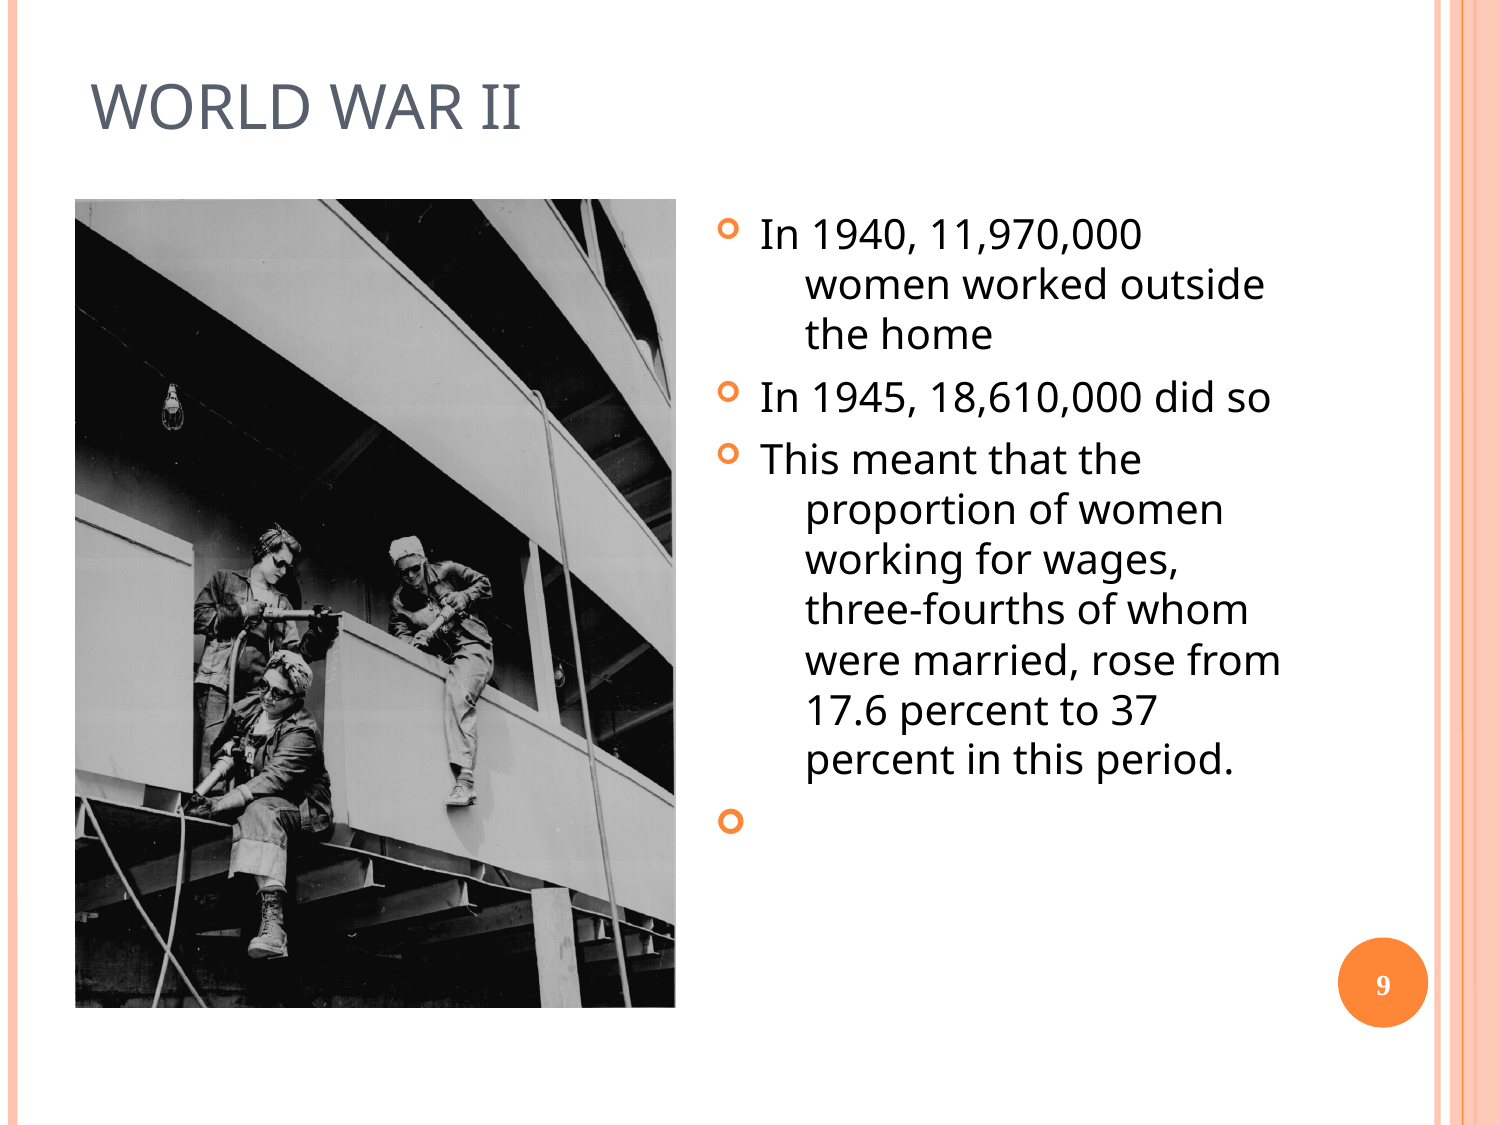

# World War II
In 1940, 11,970,000 women worked outside the home
In 1945, 18,610,000 did so
This meant that the proportion of women working for wages, three-fourths of whom were married, rose from 17.6 percent to 37 percent in this period.